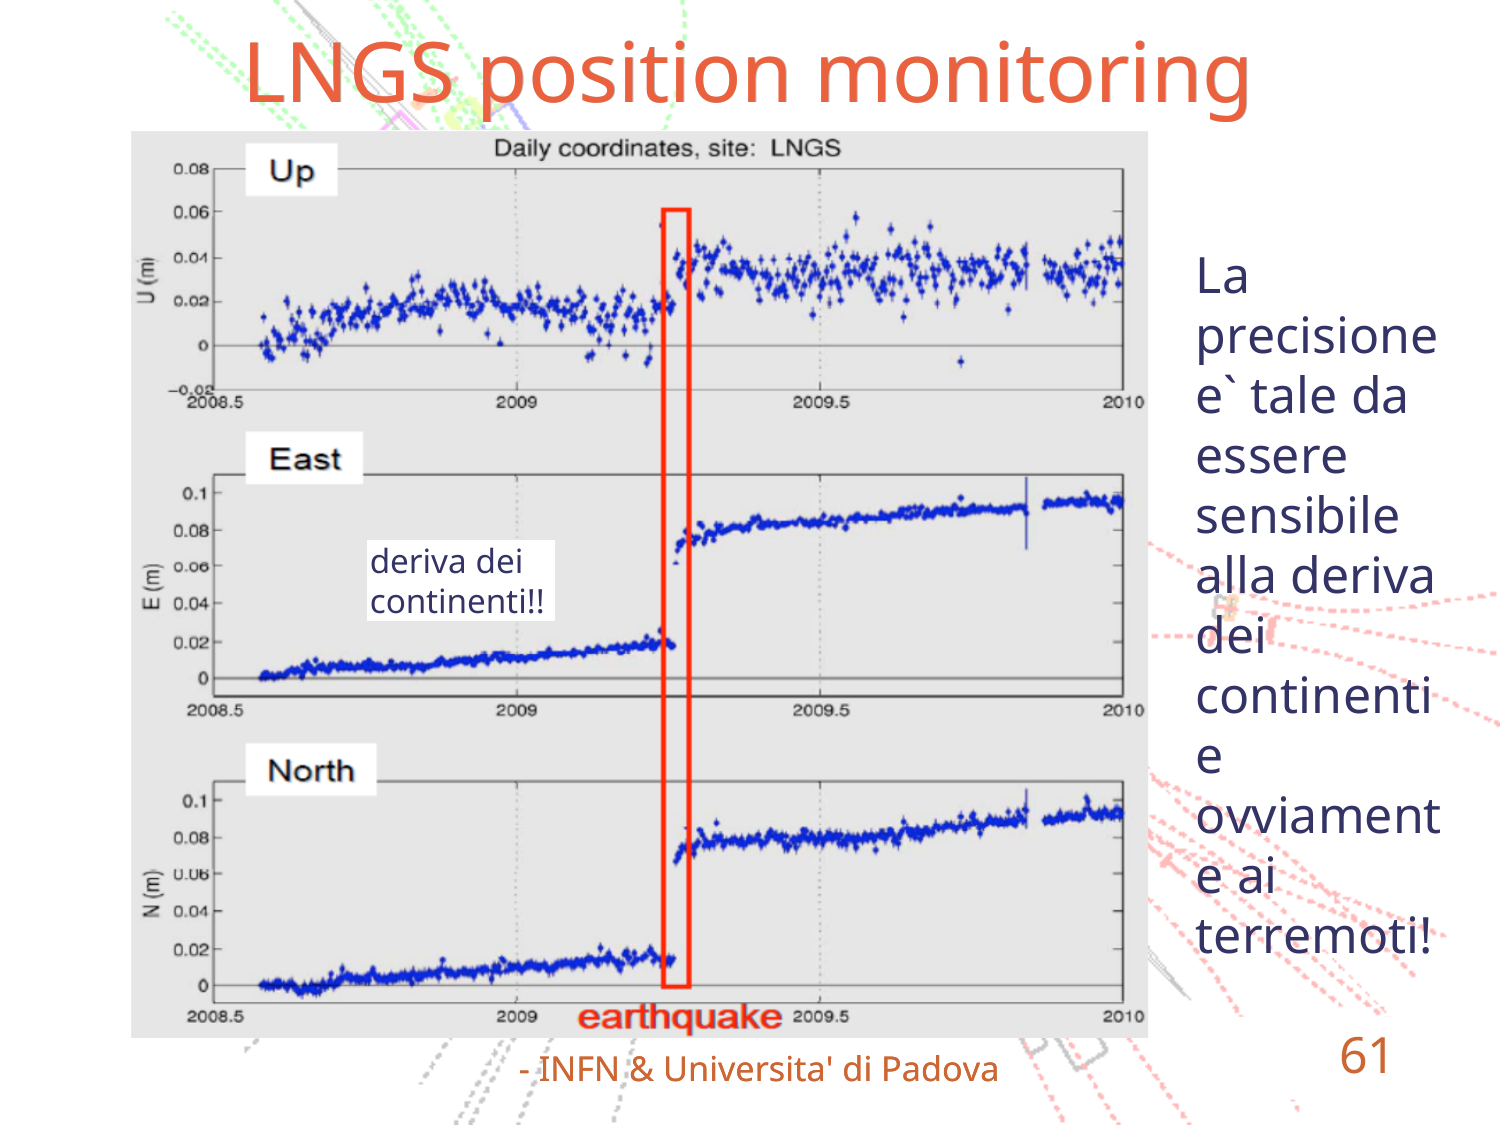

LNGS position monitoring
La precisione e` tale da essere sensibile alla deriva dei continenti e ovviamente ai terremoti!
deriva dei continenti!!
61